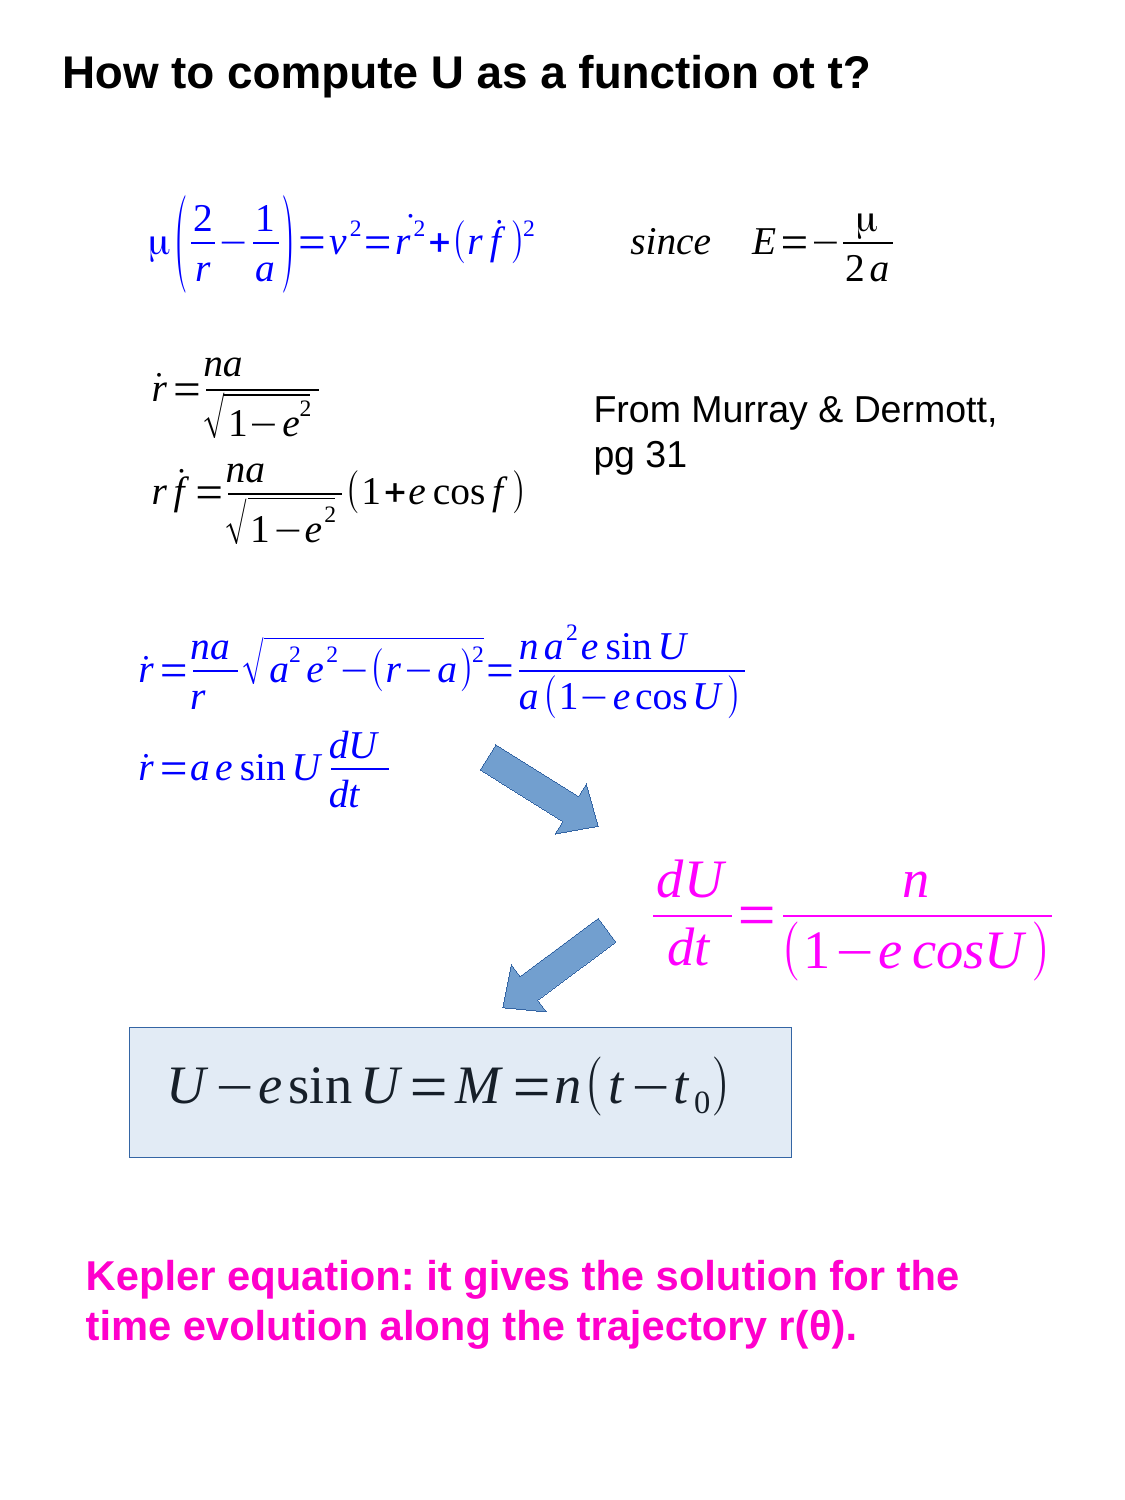

How to compute U as a function ot t?
From Murray & Dermott, pg 31
Kepler equation: it gives the solution for the time evolution along the trajectory r(θ).